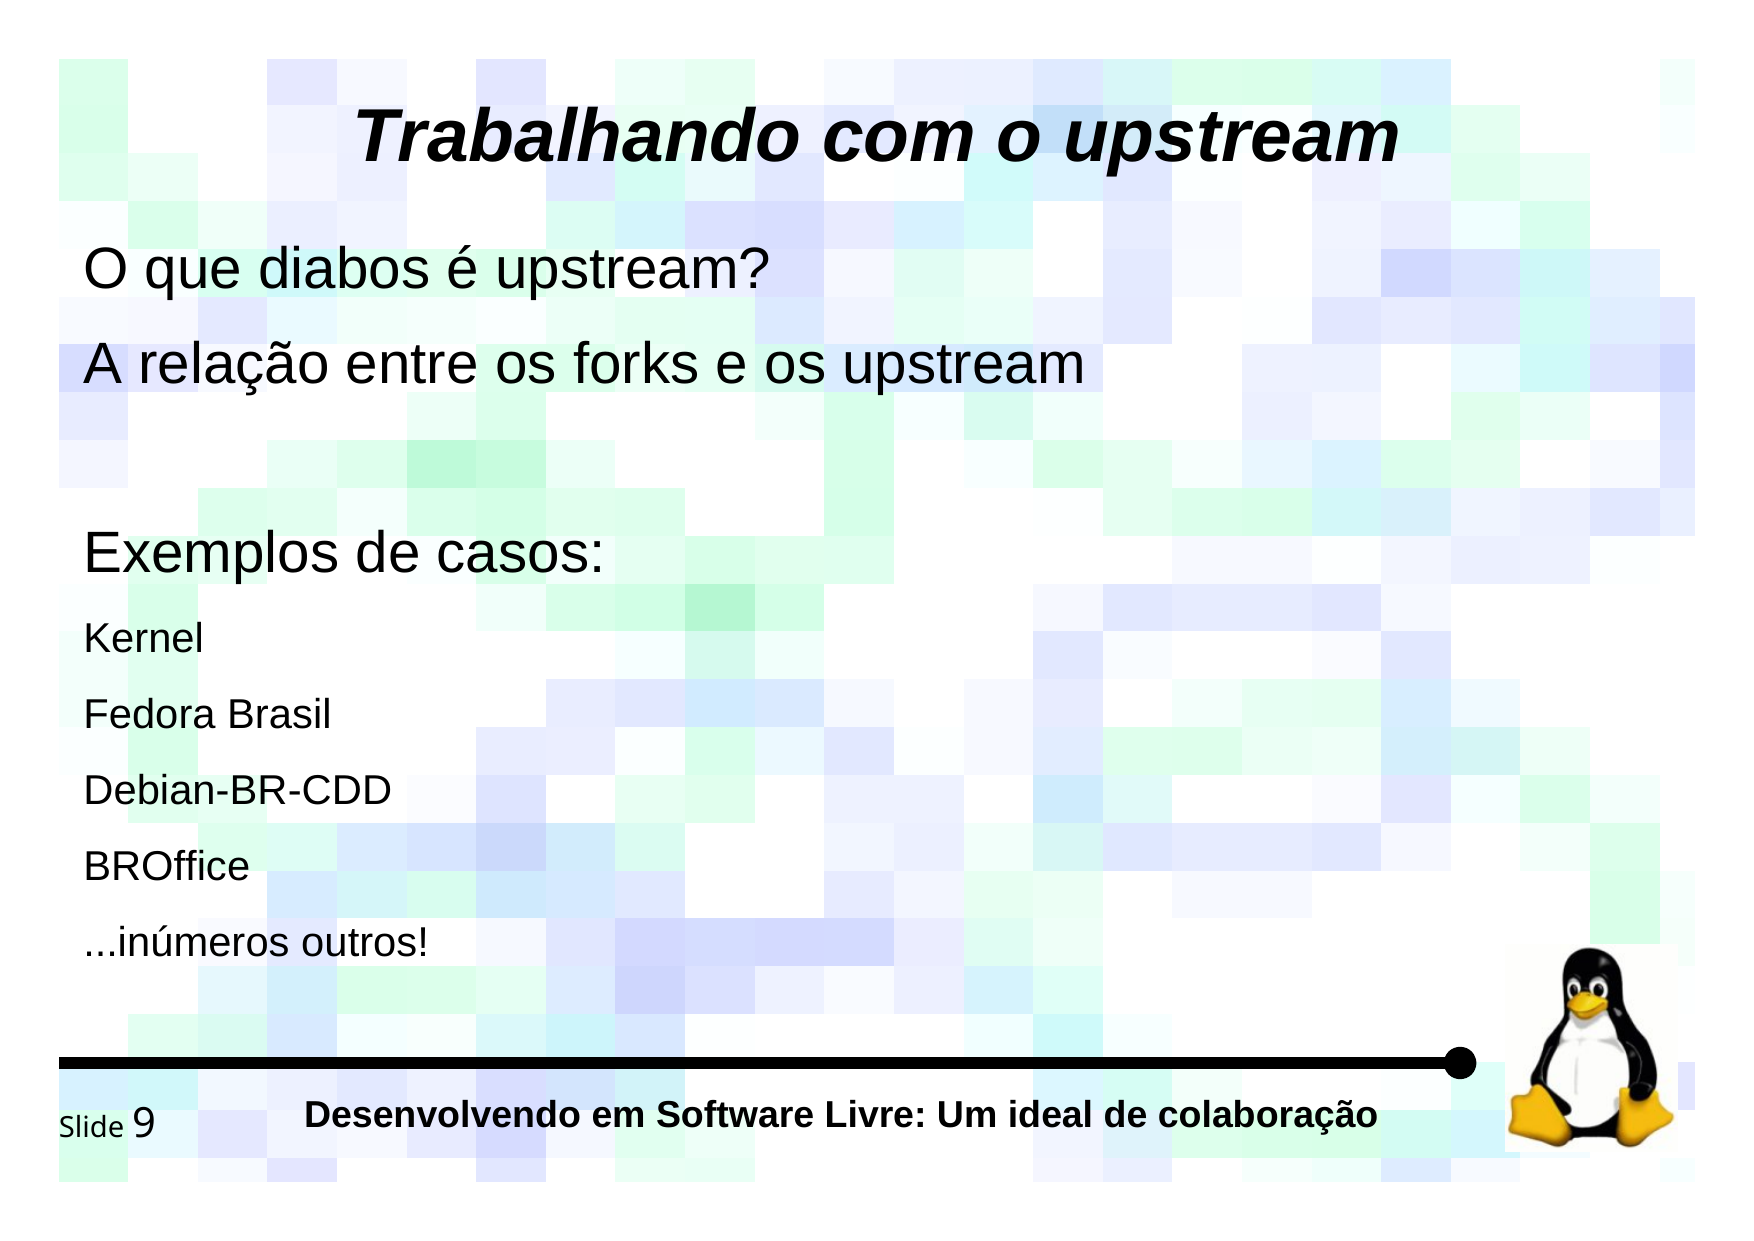

# Trabalhando com o upstream
O que diabos é upstream?
A relação entre os forks e os upstream
Exemplos de casos:
Kernel
Fedora Brasil
Debian-BR-CDD
BROffice
...inúmeros outros!